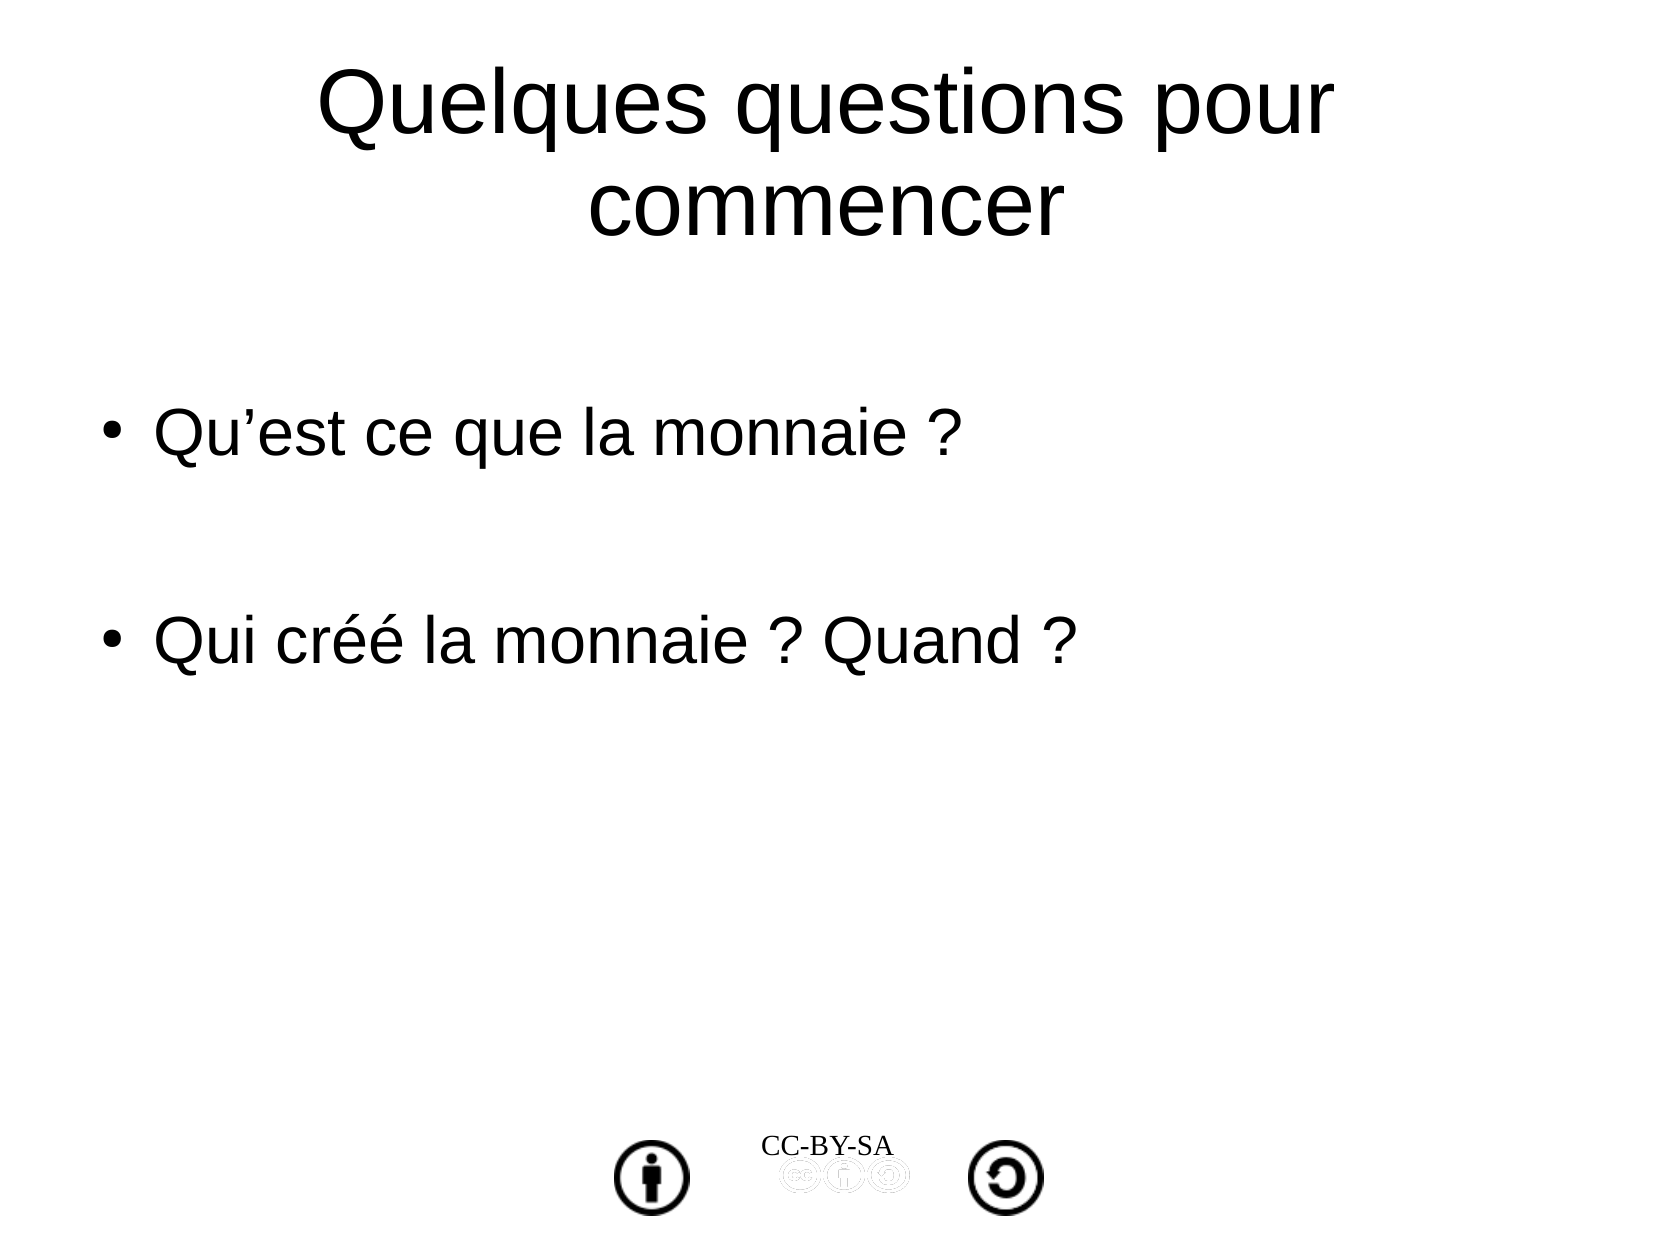

# Quelques questions pour commencer
Qu’est ce que la monnaie ?
Qui créé la monnaie ? Quand ?